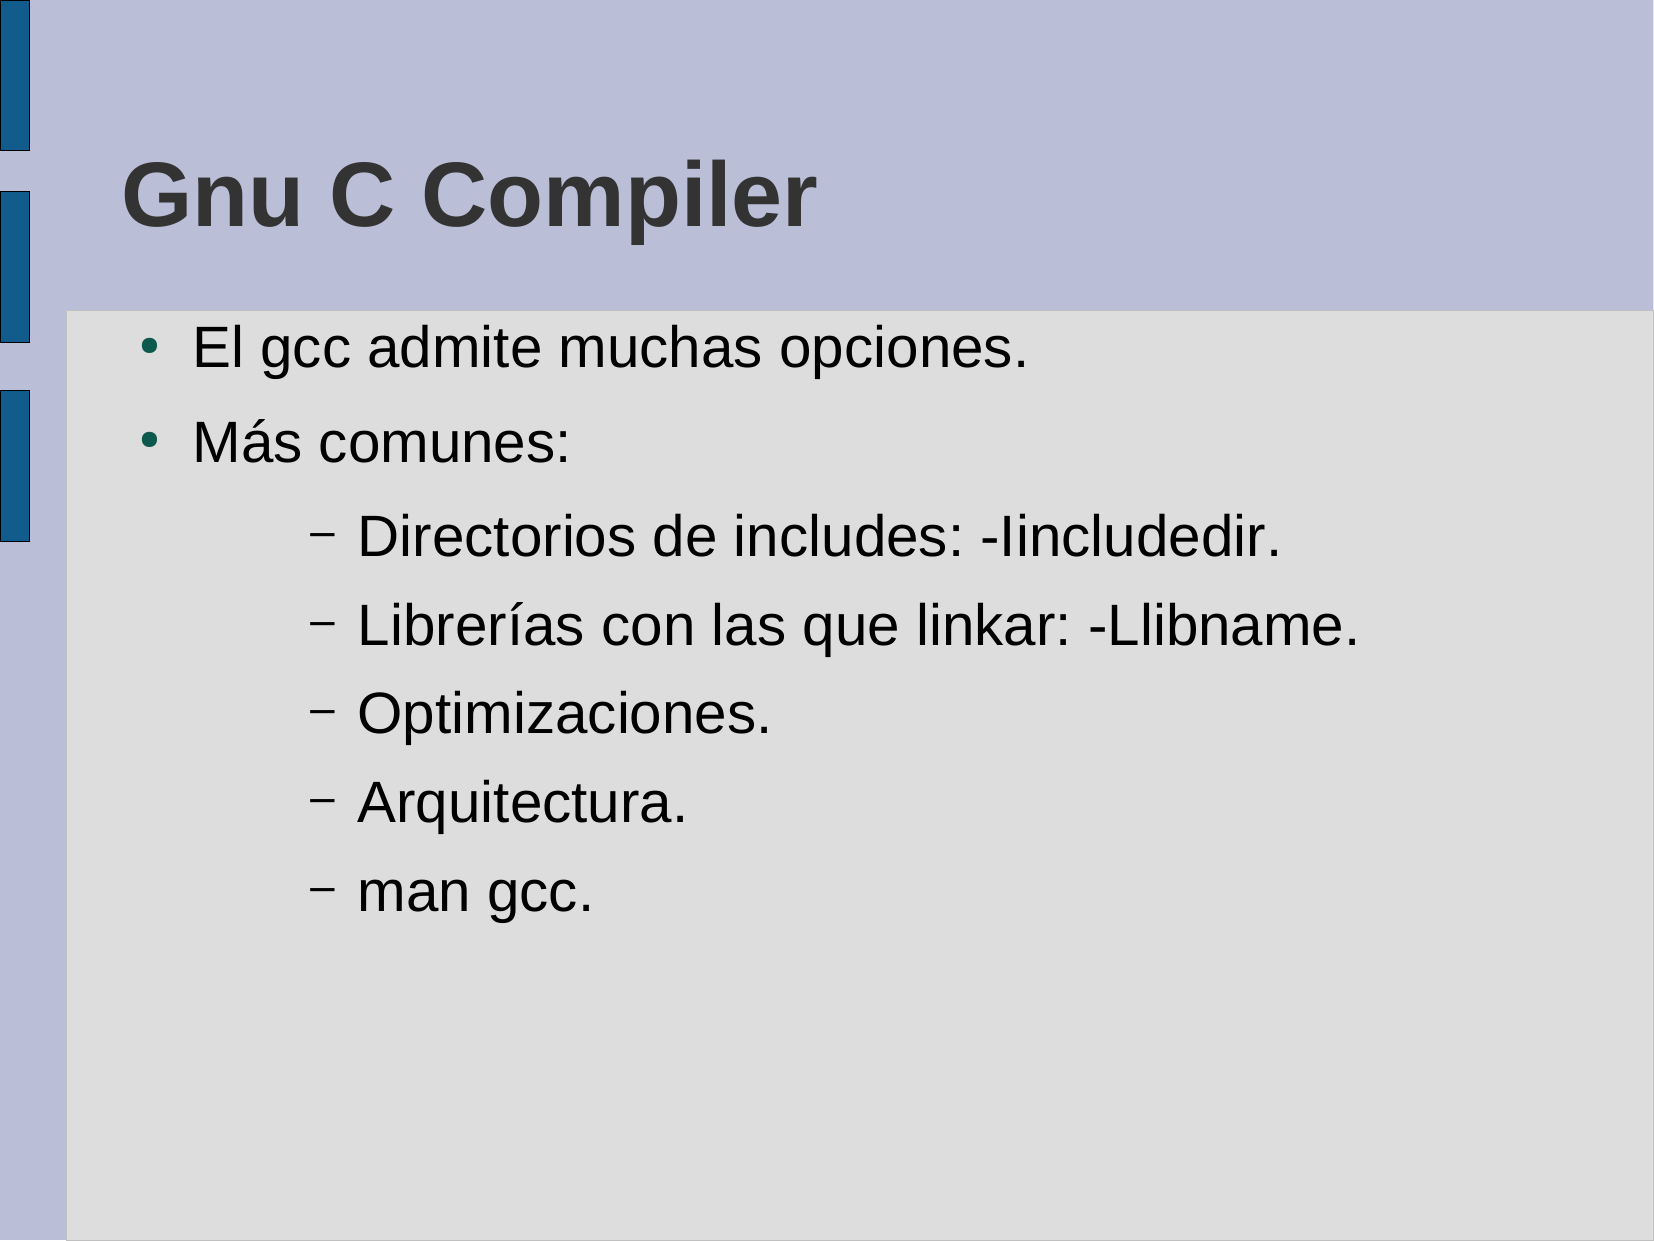

# Gnu C Compiler
El gcc admite muchas opciones.
Más comunes:
Directorios de includes: -Iincludedir.
Librerías con las que linkar: -Llibname.
Optimizaciones.
Arquitectura.
man gcc.